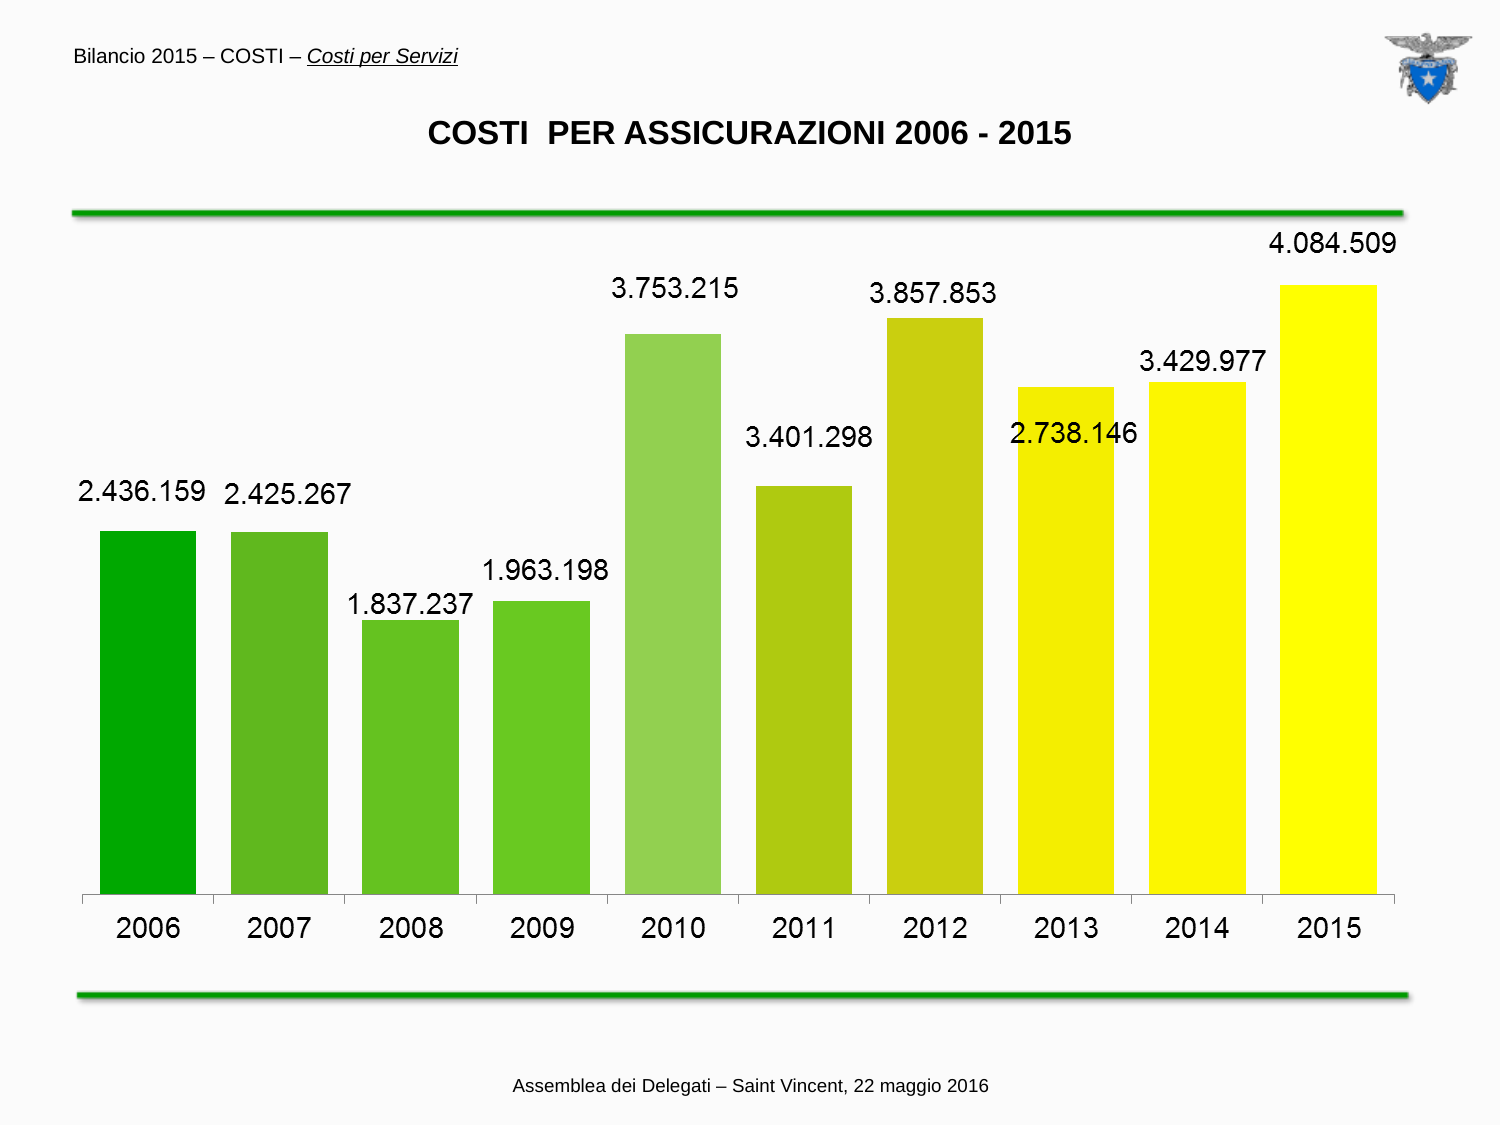

Bilancio 2015 – COSTI – Costi per Servizi
COSTI PER ASSICURAZIONI 2006 - 2015
Assemblea dei Delegati – Saint Vincent, 22 maggio 2016